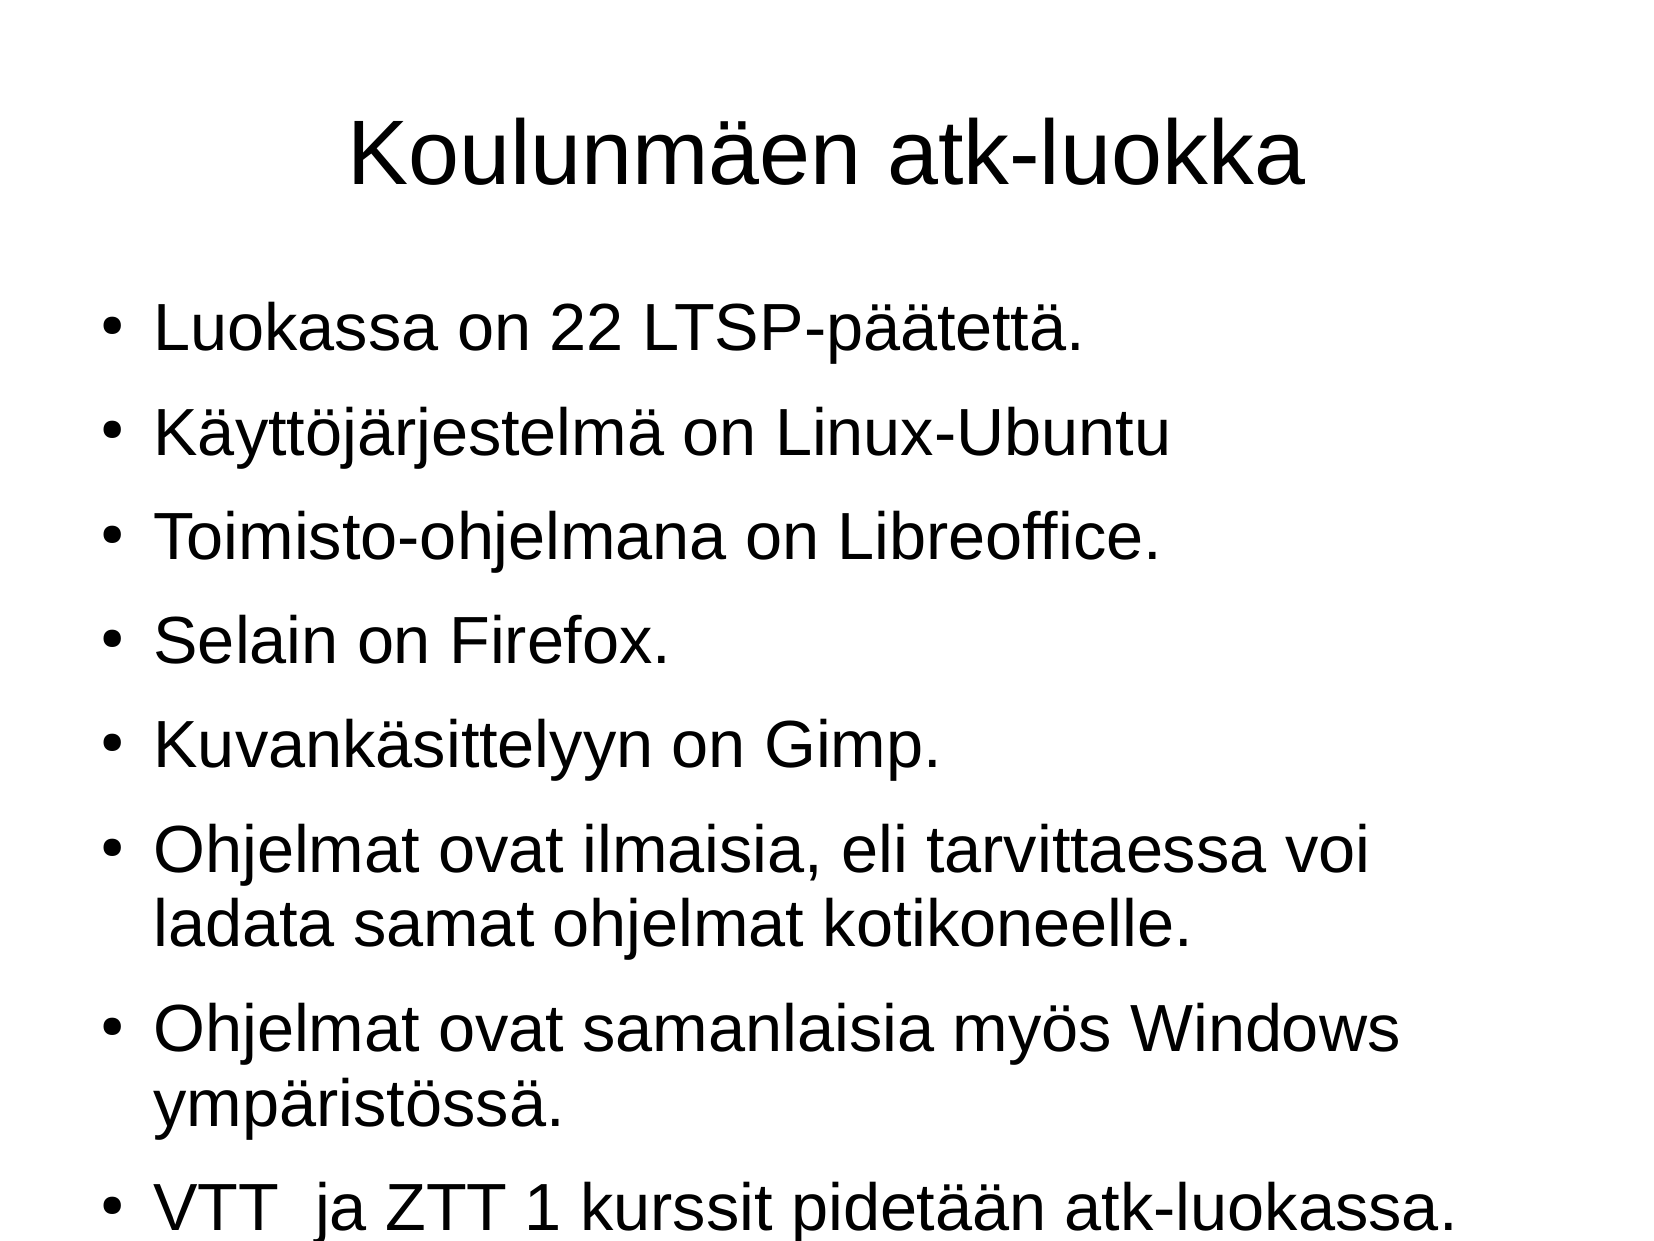

# Koulunmäen atk-luokka
Luokassa on 22 LTSP-päätettä.
Käyttöjärjestelmä on Linux-Ubuntu
Toimisto-ohjelmana on Libreoffice.
Selain on Firefox.
Kuvankäsittelyyn on Gimp.
Ohjelmat ovat ilmaisia, eli tarvittaessa voi ladata samat ohjelmat kotikoneelle.
Ohjelmat ovat samanlaisia myös Windows ympäristössä.
VTT ja ZTT 1 kurssit pidetään atk-luokassa.